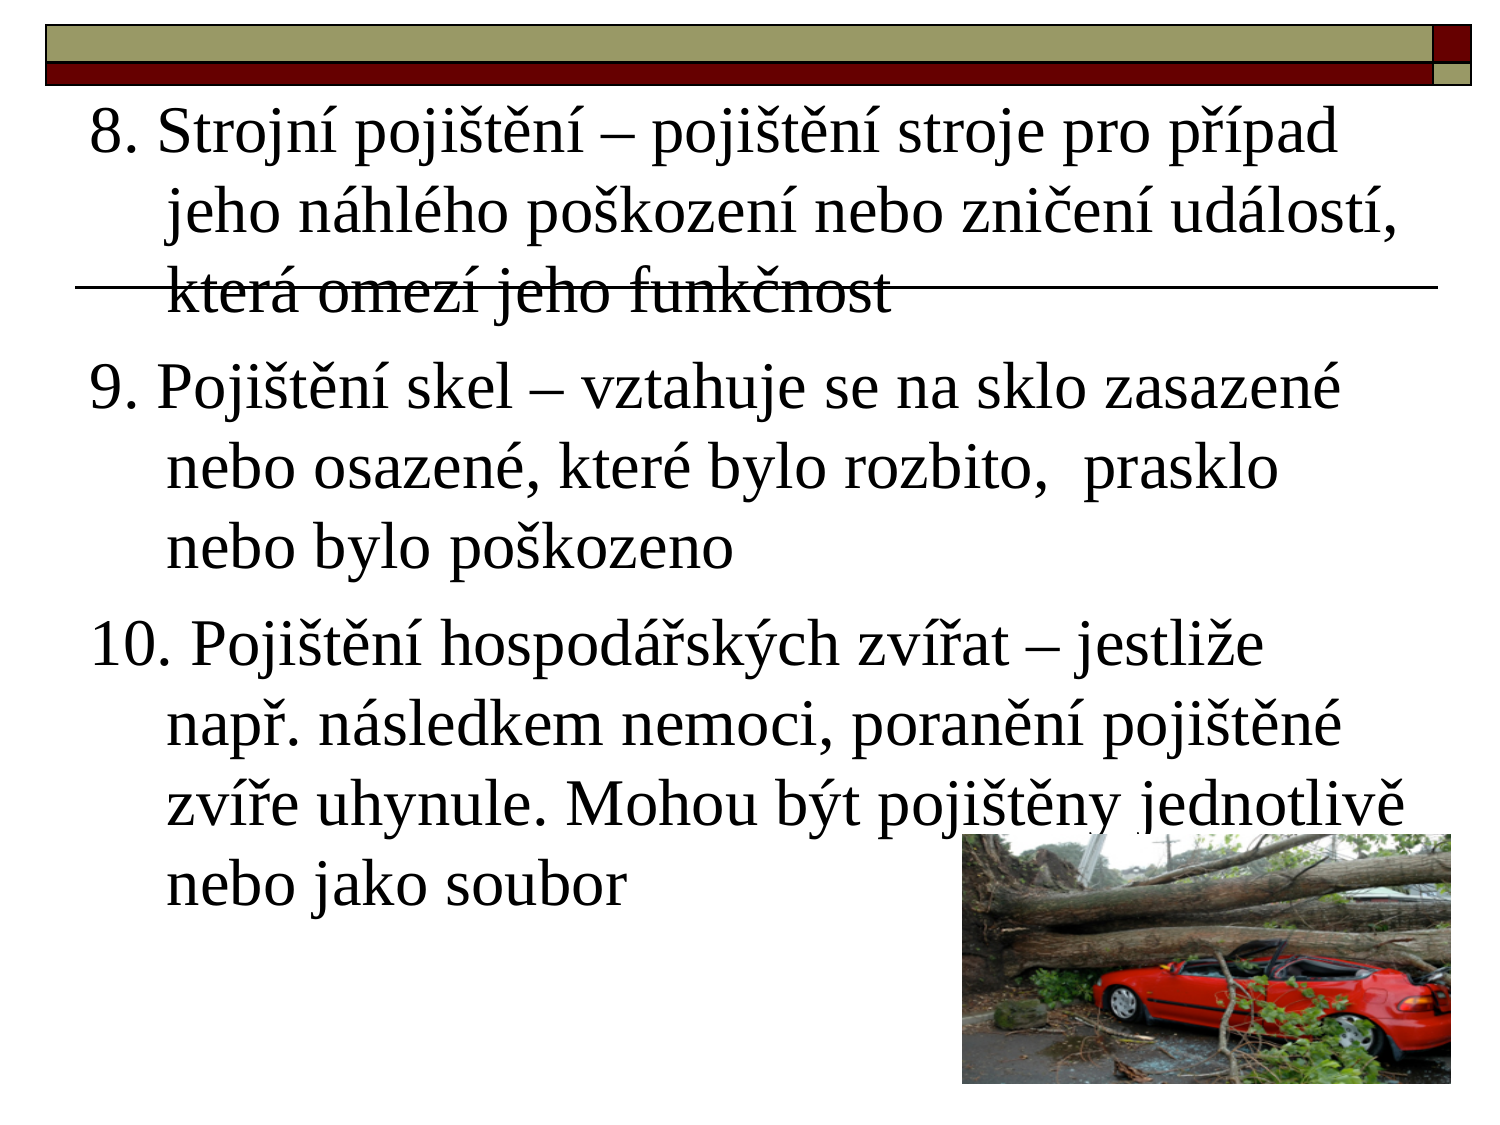

# 8. Strojní pojištění – pojištění stroje pro případ jeho náhlého poškození nebo zničení událostí, která omezí jeho funkčnost
9. Pojištění skel – vztahuje se na sklo zasazené nebo osazené, které bylo rozbito, prasklo nebo bylo poškozeno
10. Pojištění hospodářských zvířat – jestliže např. následkem nemoci, poranění pojištěné zvíře uhynule. Mohou být pojištěny jednotlivě nebo jako soubor